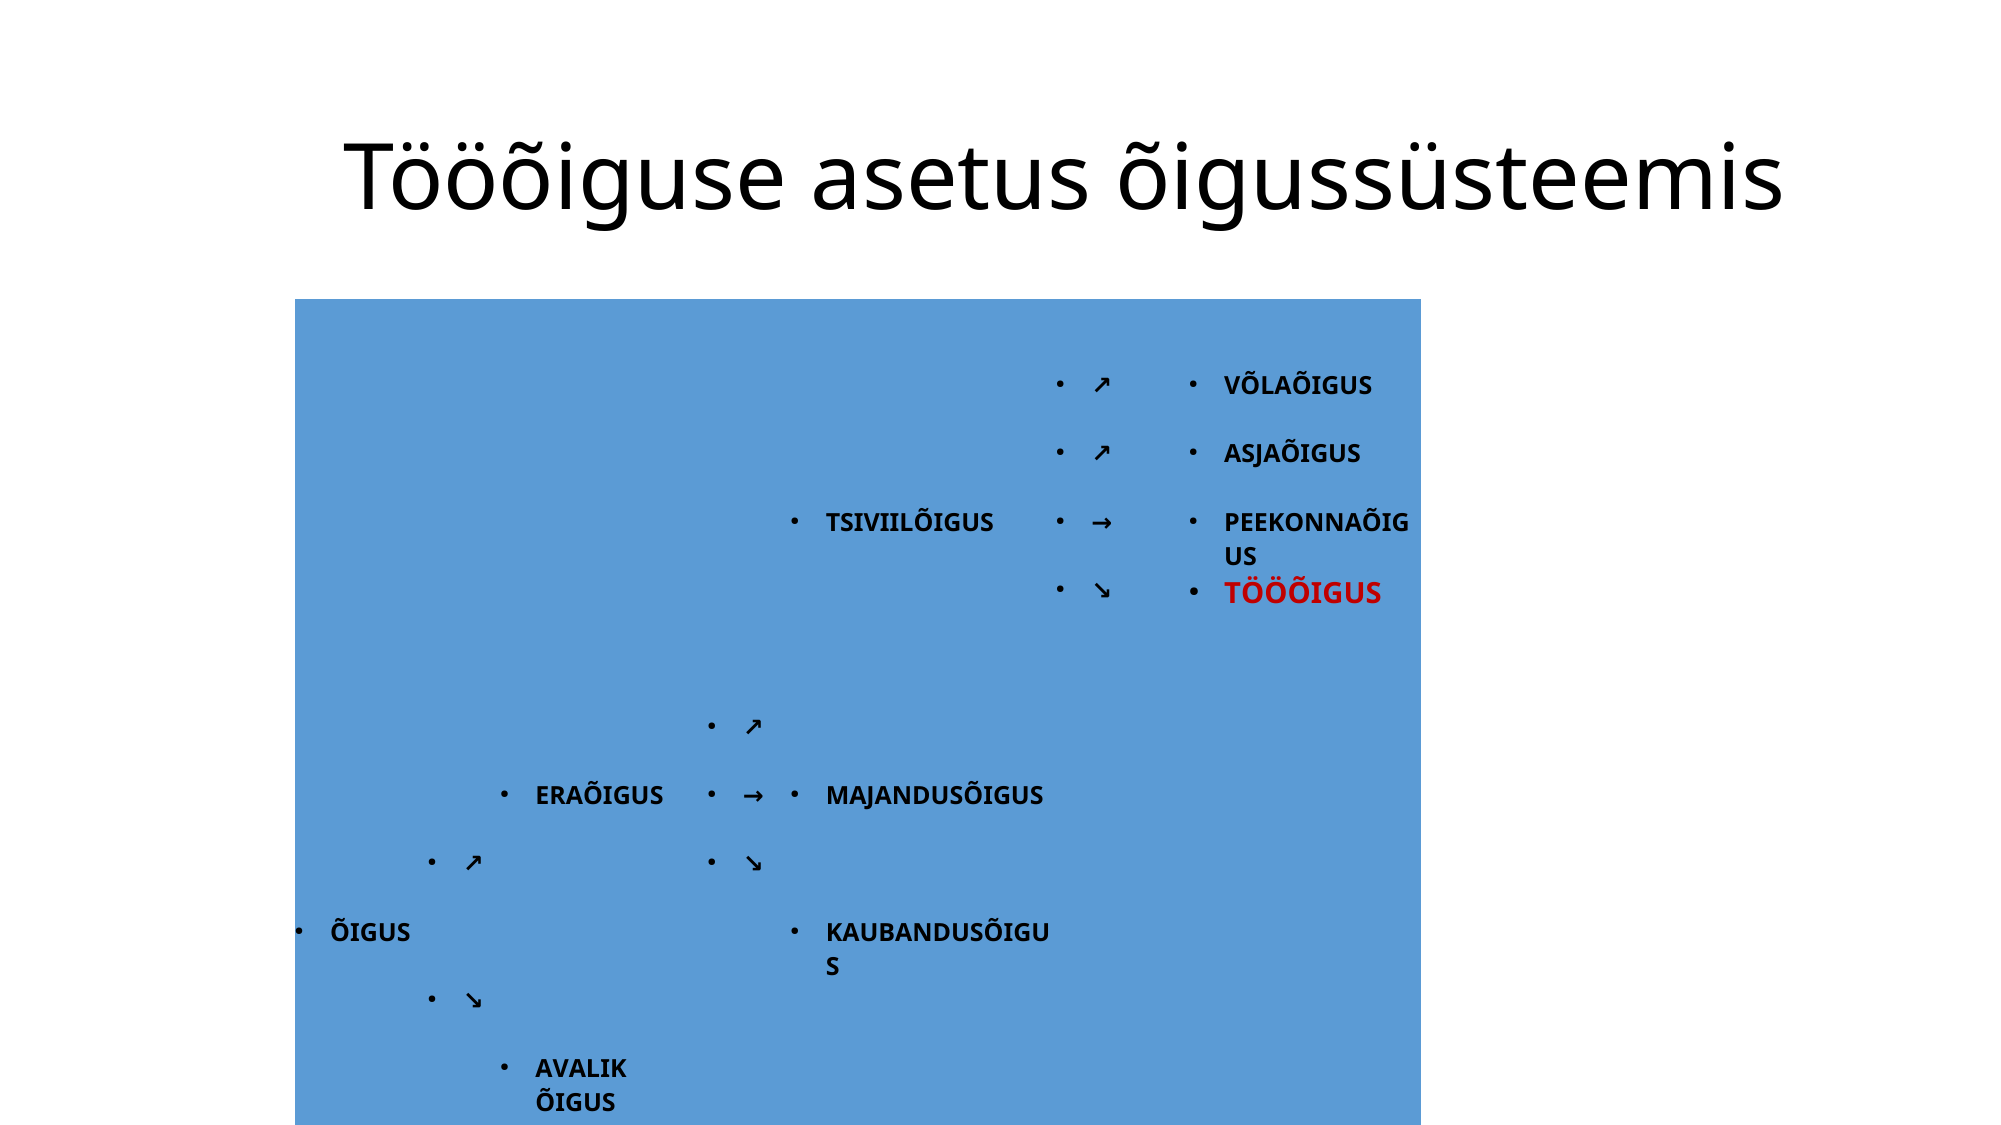

# Tööõiguse asetus õigussüsteemis
| | | | | | | |
| --- | --- | --- | --- | --- | --- | --- |
| | | | | | ↗ | VÕLAÕIGUS |
| | | | | | ↗ | ASJAÕIGUS |
| | | | | TSIVIILÕIGUS | → | PEEKONNAÕIGUS |
| | | | | | ↘ | TÖÖÕIGUS |
| | | | | | | |
| | | | ↗ | | | |
| | | ERAÕIGUS | → | MAJANDUSÕIGUS | | |
| | ↗ | | ↘ | | | |
| ÕIGUS | | | | KAUBANDUSÕIGUS | | |
| | ↘ | | | | | |
| | | AVALIK ÕIGUS | | | | |
| | | | ↘ | | | |
| | | | | RAHVUSVAHELINE ÕIGUS | | |
| | | | | | | |
| | | | | KIRIKUÕIGUS | | |
| | | | | RIIGIÕIGUS | | |
| | | | | HALDUSÕIGUS | | |
| | | | | KRIMINAALÕIGUS | | |
| | | | | | | |
| | | | | PROTSESSIÕIGUS | | |
| | | | | FINANTSÕIGUS | | |